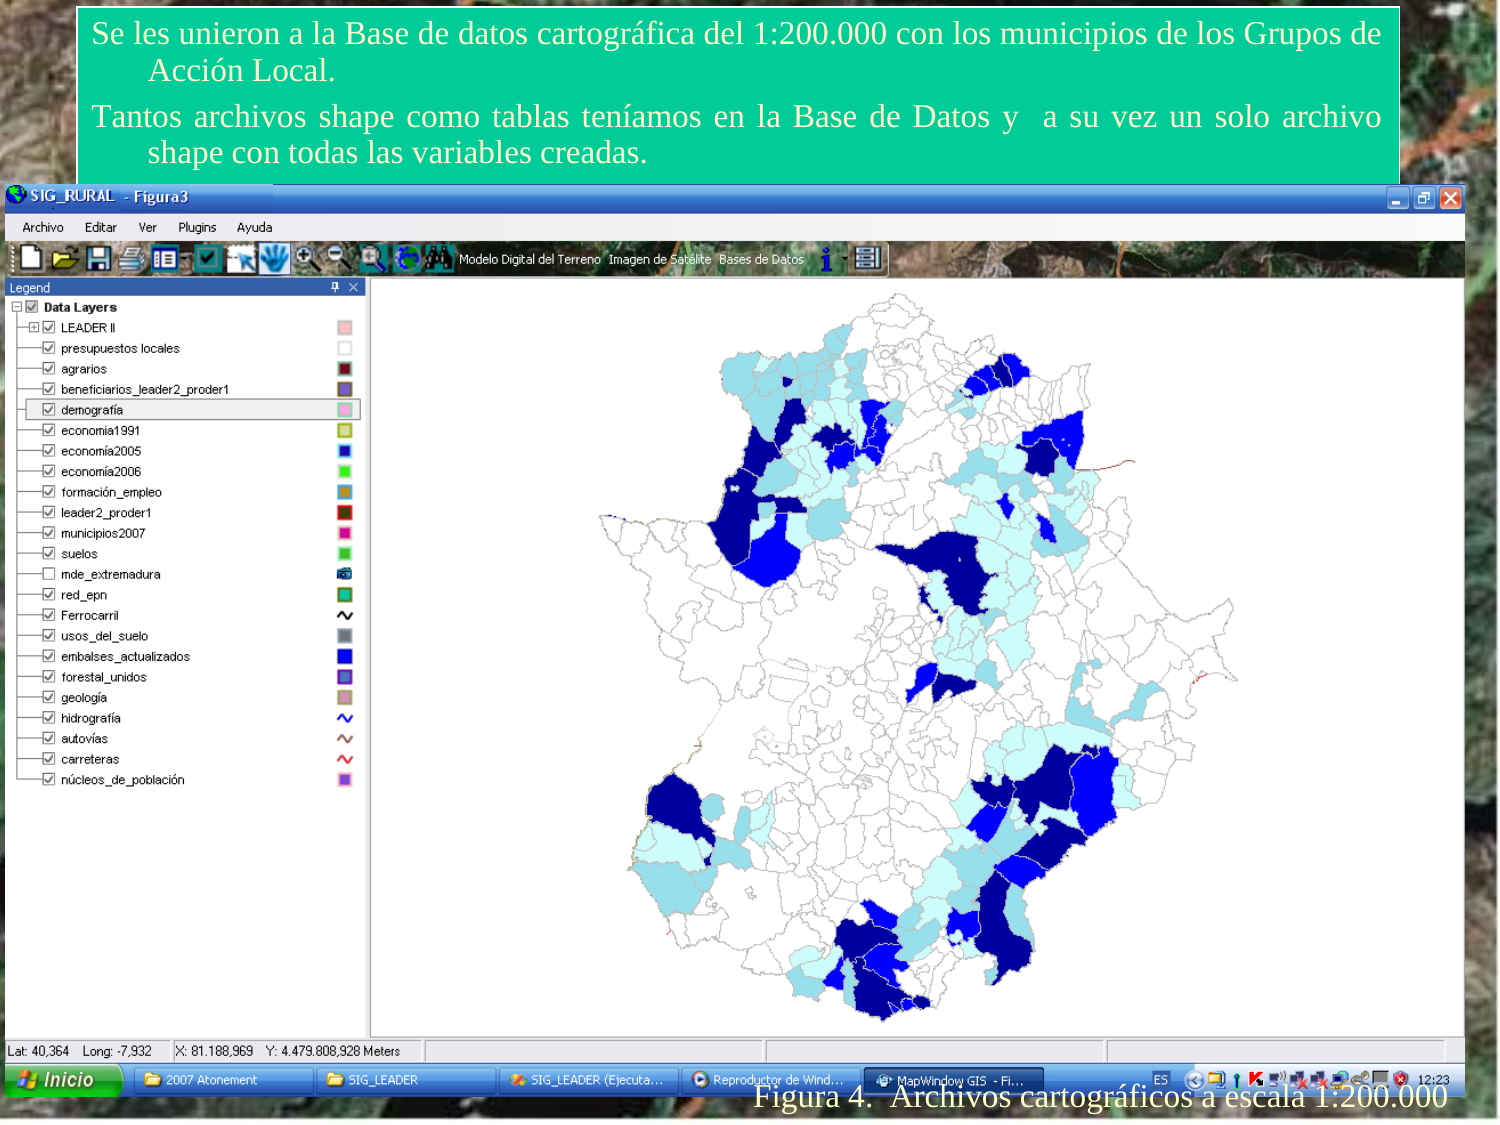

# Se les unieron a la Base de datos cartográfica del 1:200.000 con los municipios de los Grupos de Acción Local.
Tantos archivos shape como tablas teníamos en la Base de Datos y a su vez un solo archivo shape con todas las variables creadas.
Figura 4. Archivos cartográficos a escala 1:200.000